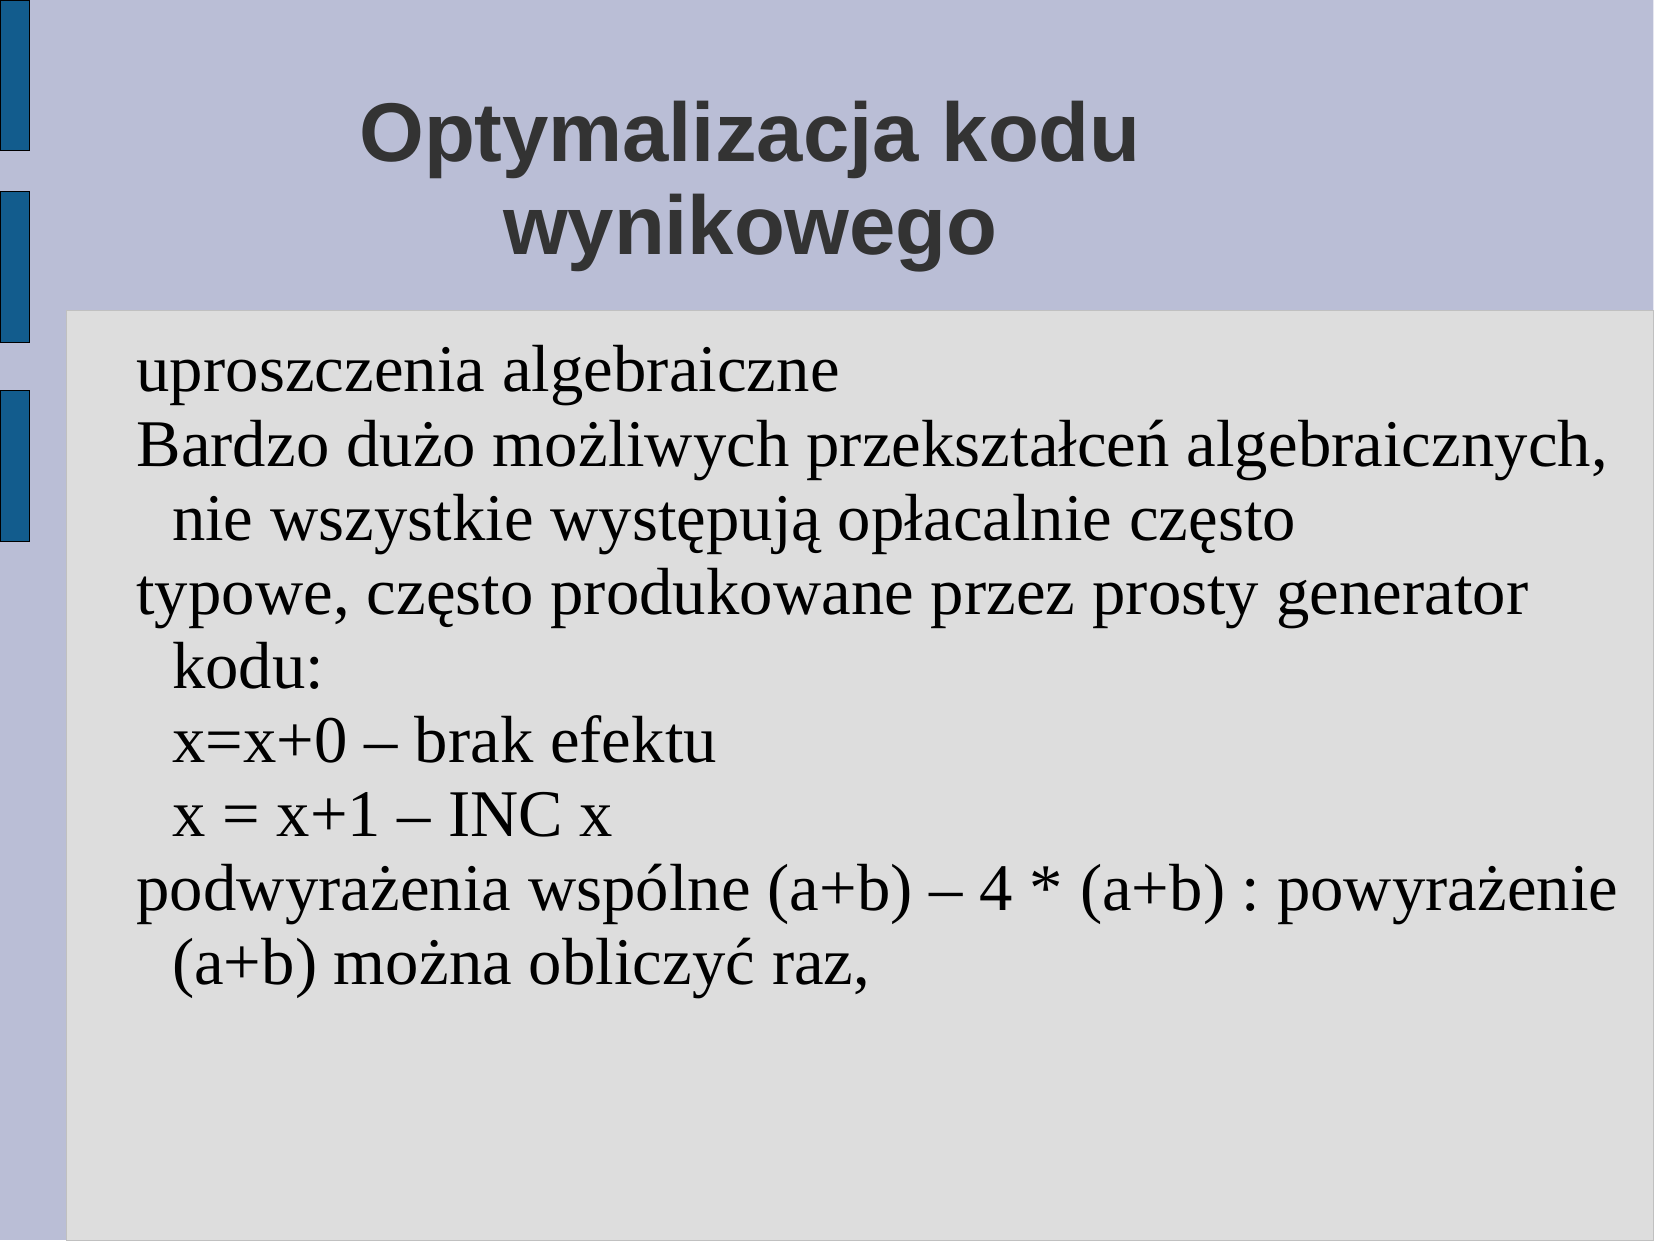

# Optymalizacja kodu wynikowego
uproszczenia algebraiczne
Bardzo dużo możliwych przekształceń algebraicznych, nie wszystkie występują opłacalnie często
typowe, często produkowane przez prosty generator kodu:
x=x+0 – brak efektu
x = x+1 – INC x
podwyrażenia wspólne (a+b) – 4 * (a+b) : powyrażenie (a+b) można obliczyć raz,